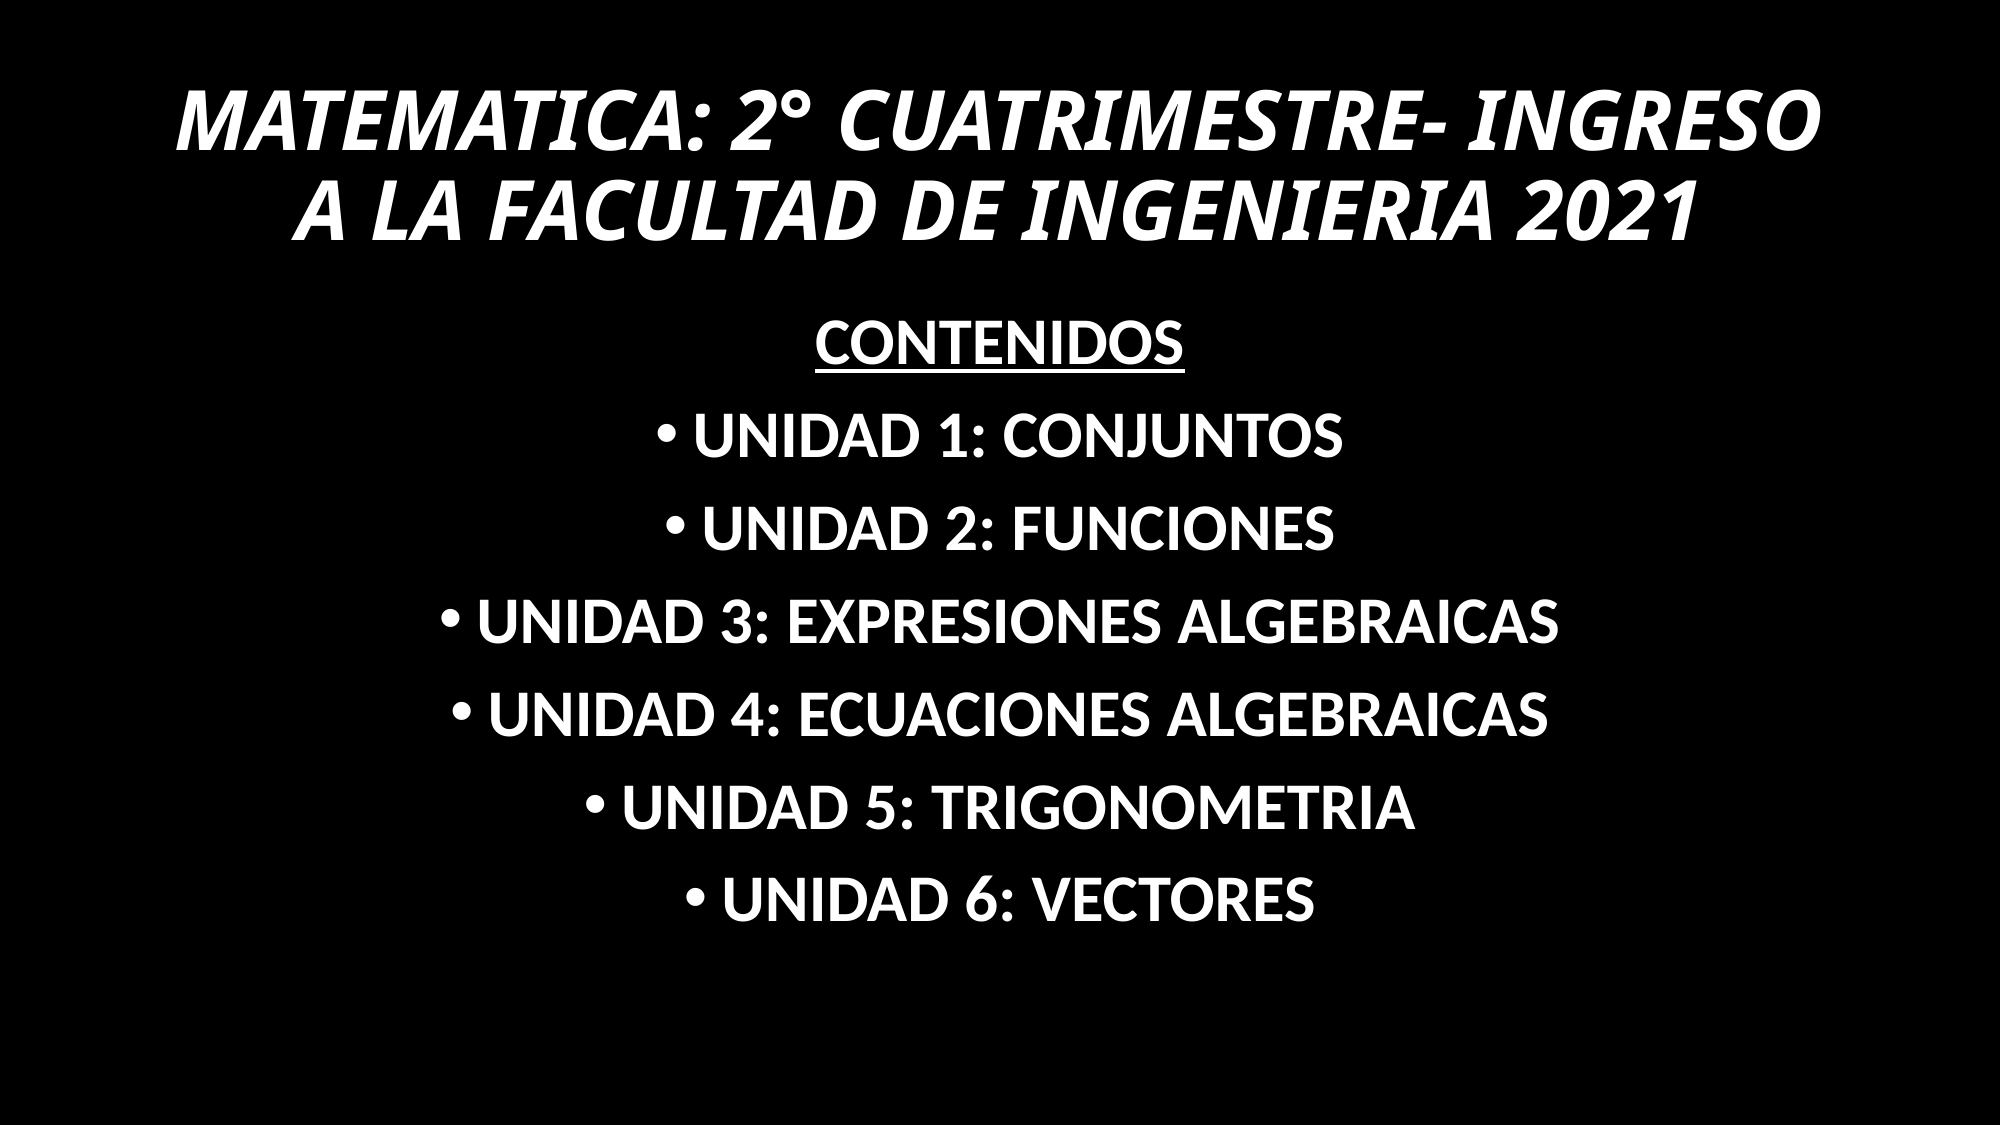

# MATEMATICA: 2° CUATRIMESTRE- INGRESO A LA FACULTAD DE INGENIERIA 2021
CONTENIDOS
UNIDAD 1: CONJUNTOS
UNIDAD 2: FUNCIONES
UNIDAD 3: EXPRESIONES ALGEBRAICAS
UNIDAD 4: ECUACIONES ALGEBRAICAS
UNIDAD 5: TRIGONOMETRIA
UNIDAD 6: VECTORES